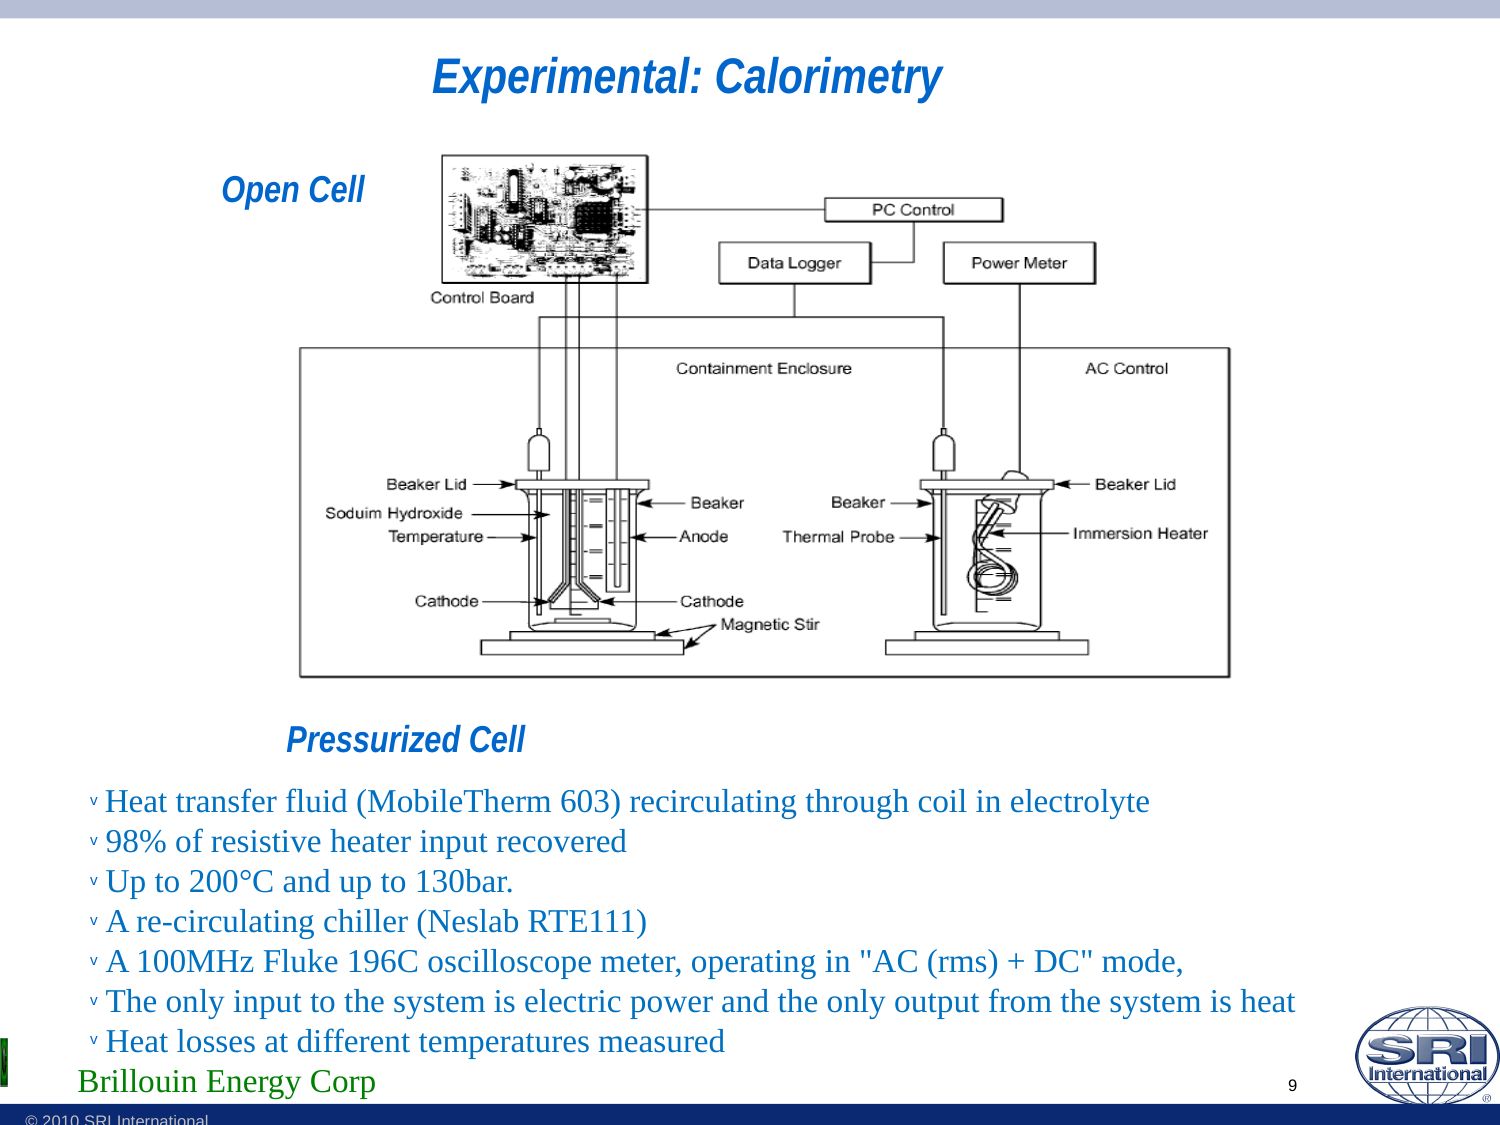

# Experimental: Calorimetry
Open Cell
Pressurized Cell
 Heat transfer fluid (MobileTherm 603) recirculating through coil in electrolyte
 98% of resistive heater input recovered
 Up to 200°C and up to 130bar.
 A re-circulating chiller (Neslab RTE111)
 A 100MHz Fluke 196C oscilloscope meter, operating in "AC (rms) + DC" mode,
 The only input to the system is electric power and the only output from the system is heat
 Heat losses at different temperatures measured